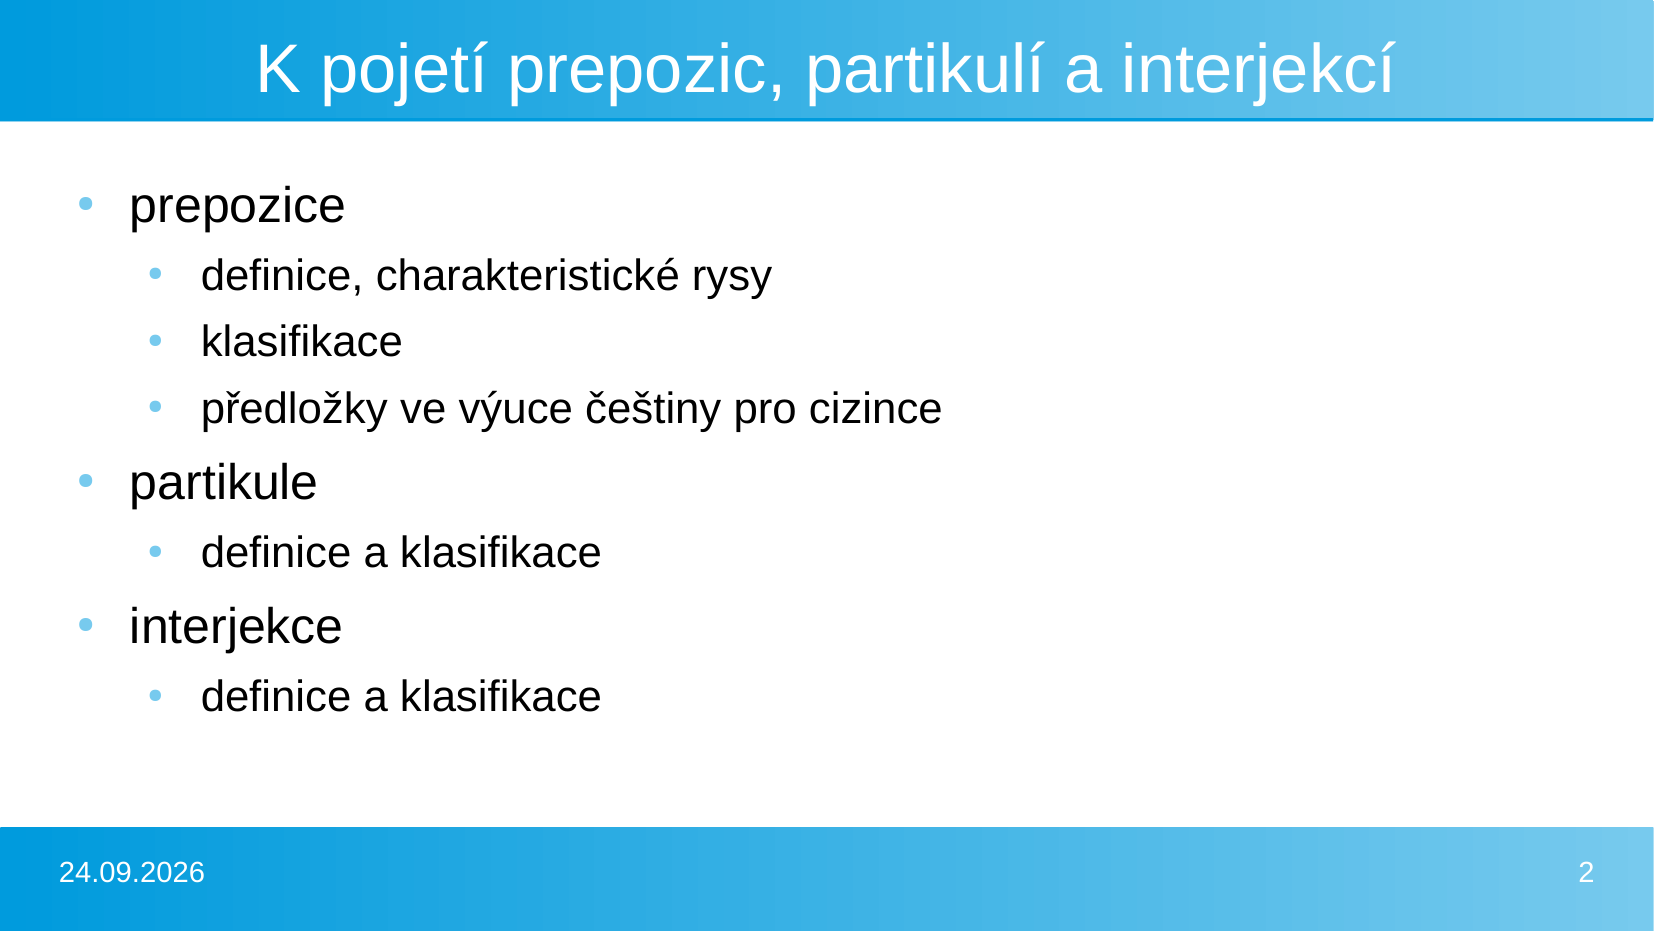

# K pojetí prepozic, partikulí a interjekcí
prepozice
definice, charakteristické rysy
klasifikace
předložky ve výuce češtiny pro cizince
partikule
definice a klasifikace
interjekce
definice a klasifikace
2